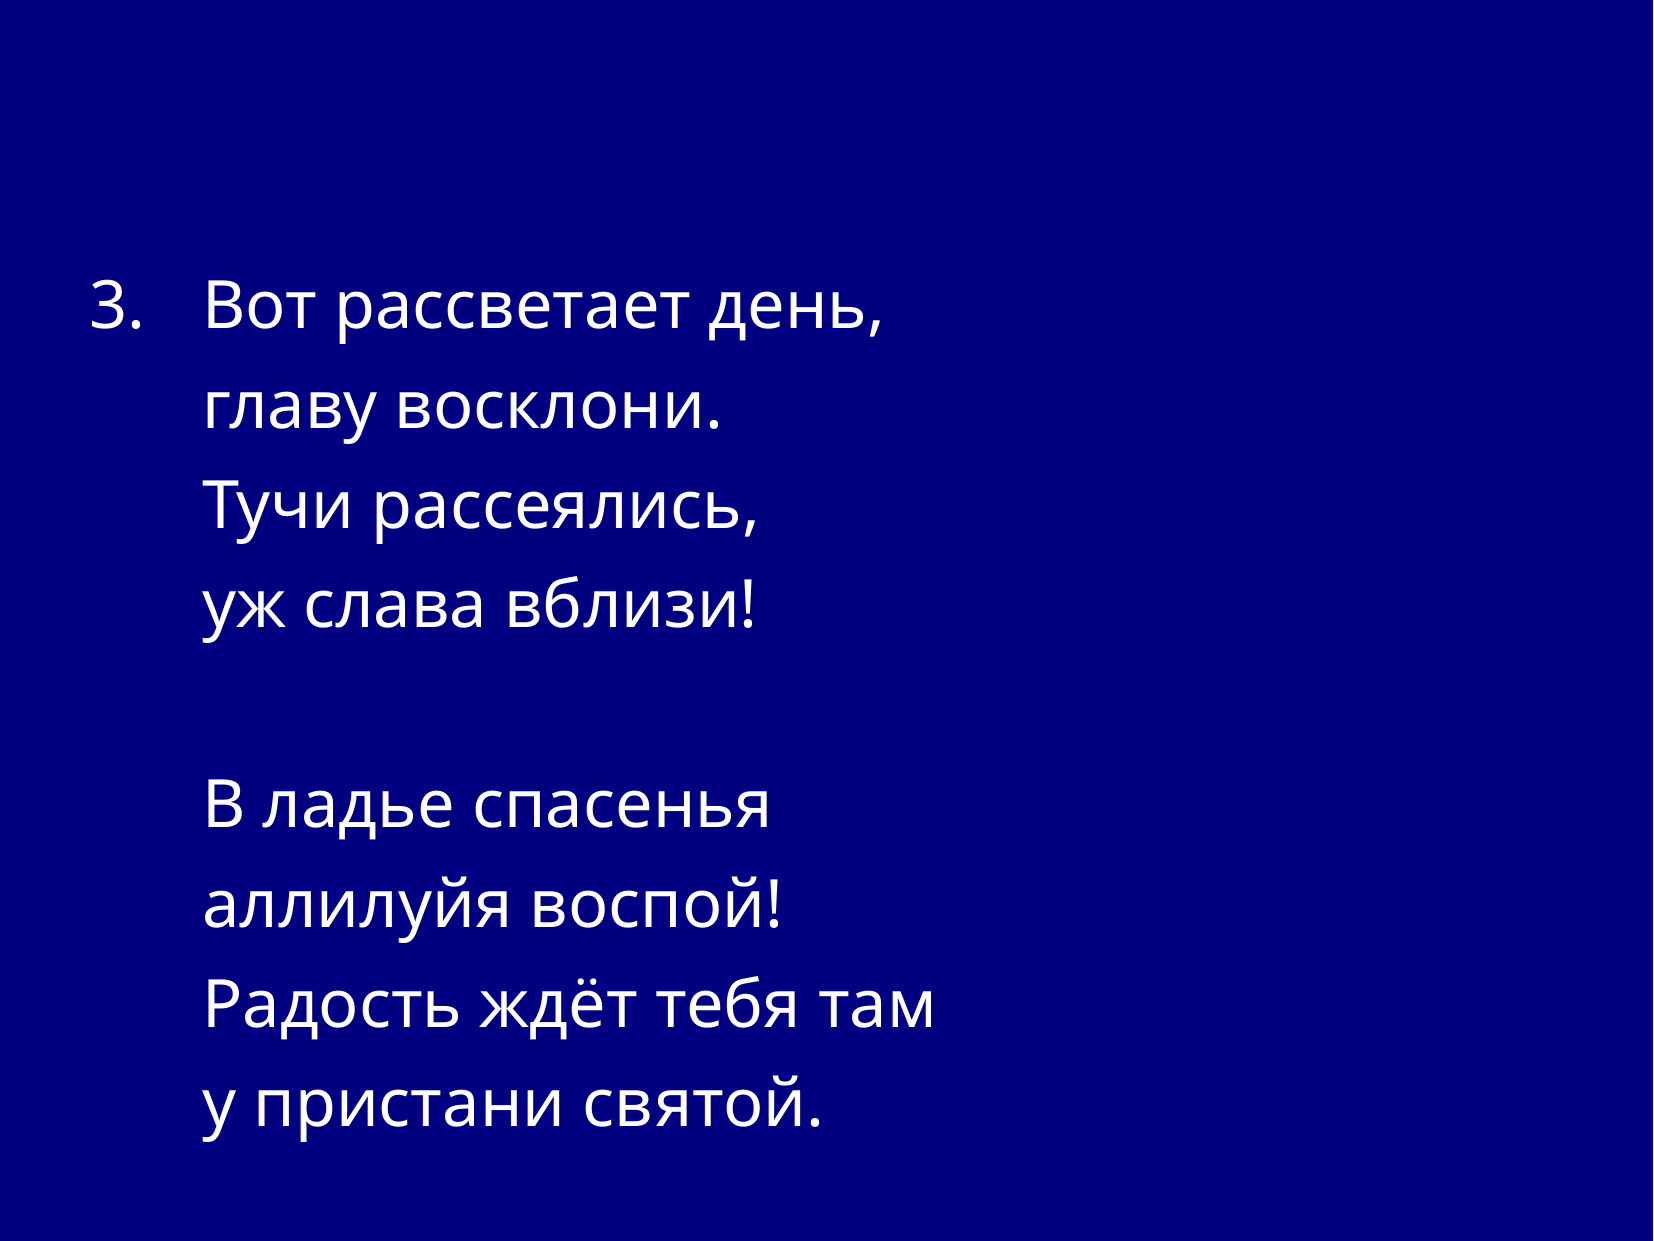

3.	Вот рассветает день,
	главу восклони.
	Тучи рассеялись,
	уж слава вблизи!
	В ладье спасенья
	аллилуйя воспой!
	Радость ждёт тебя там
	у пристани святой.